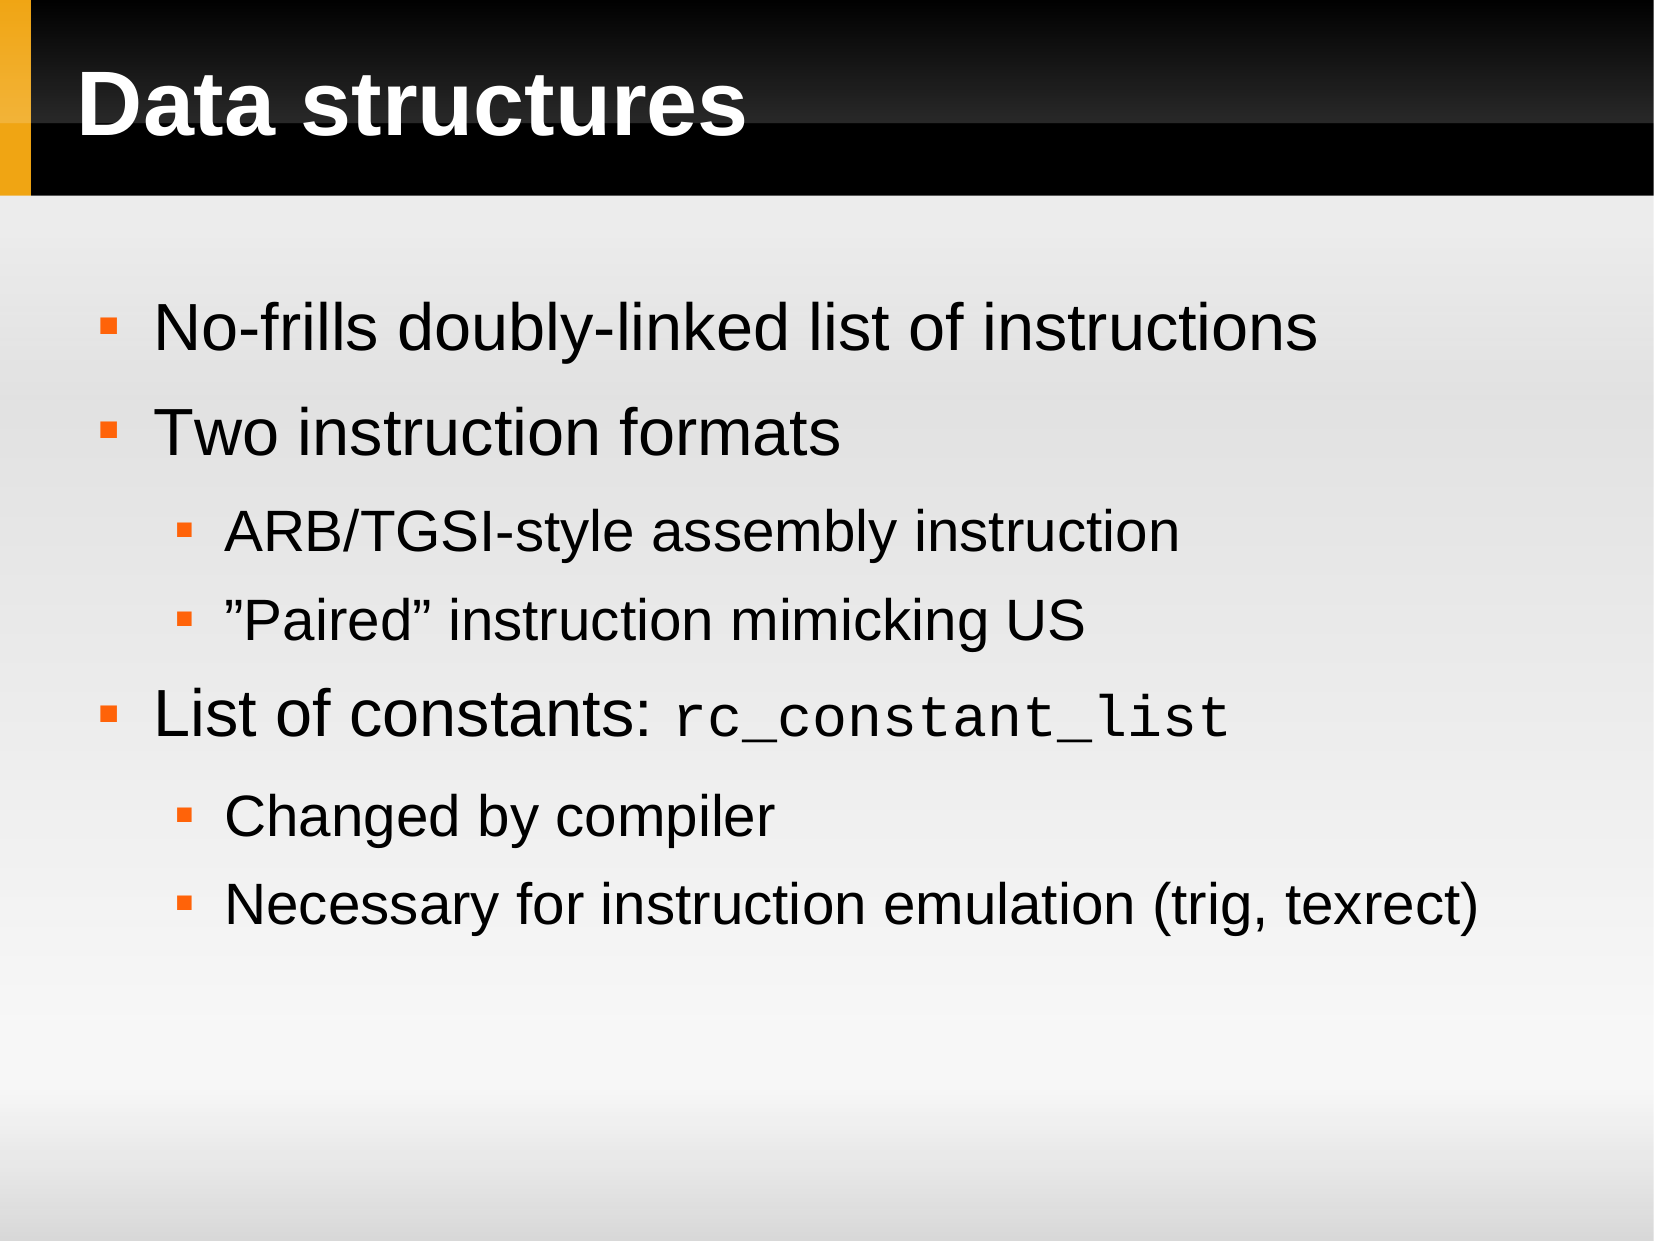

# Data structures
No-frills doubly-linked list of instructions
Two instruction formats
ARB/TGSI-style assembly instruction
”Paired” instruction mimicking US
List of constants: rc_constant_list
Changed by compiler
Necessary for instruction emulation (trig, texrect)